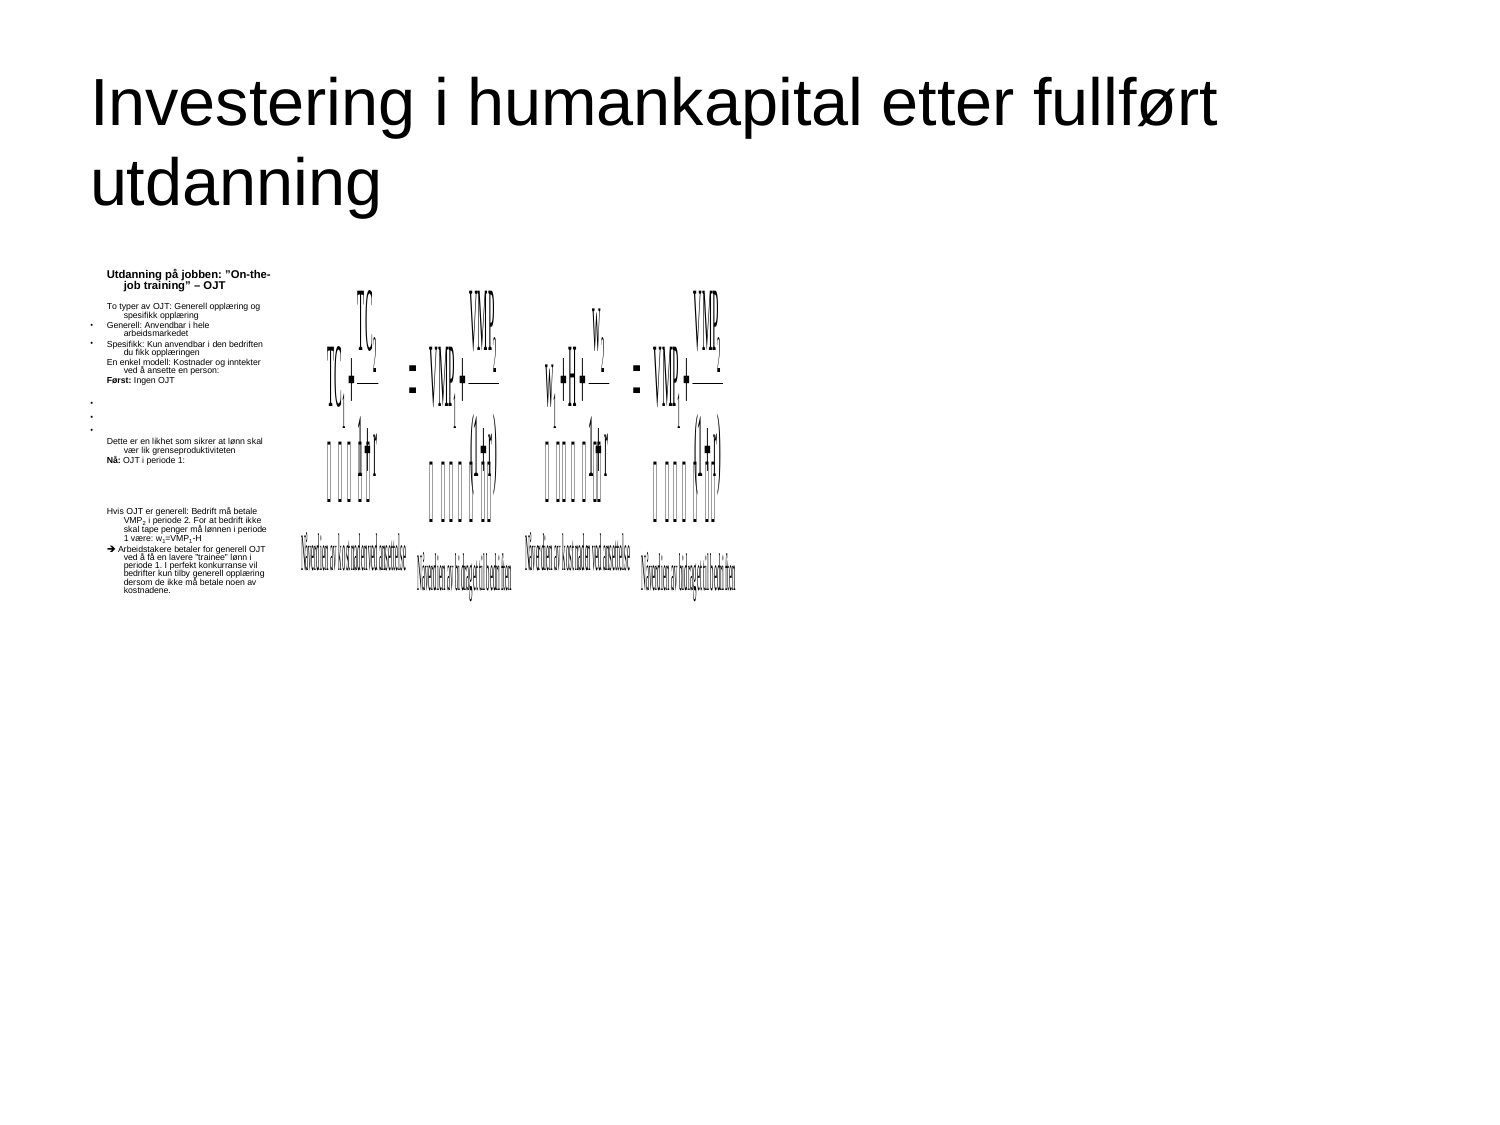

# Investering i humankapital etter fullført utdanning
Utdanning på jobben: ”On-the-job training” – OJT
To typer av OJT: Generell opplæring og spesifikk opplæring
Generell: Anvendbar i hele arbeidsmarkedet
Spesifikk: Kun anvendbar i den bedriften du fikk opplæringen
En enkel modell: Kostnader og inntekter ved å ansette en person:
Først: Ingen OJT
Dette er en likhet som sikrer at lønn skal vær lik grenseproduktiviteten
Nå: OJT i periode 1:
Hvis OJT er generell: Bedrift må betale VMP2 i periode 2. For at bedrift ikke skal tape penger må lønnen i periode 1 være: w1=VMP1-H
 Arbeidstakere betaler for generell OJT ved å få en lavere ”trainee” lønn i periode 1. I perfekt konkurranse vil bedrifter kun tilby generell opplæring dersom de ikke må betale noen av kostnadene.